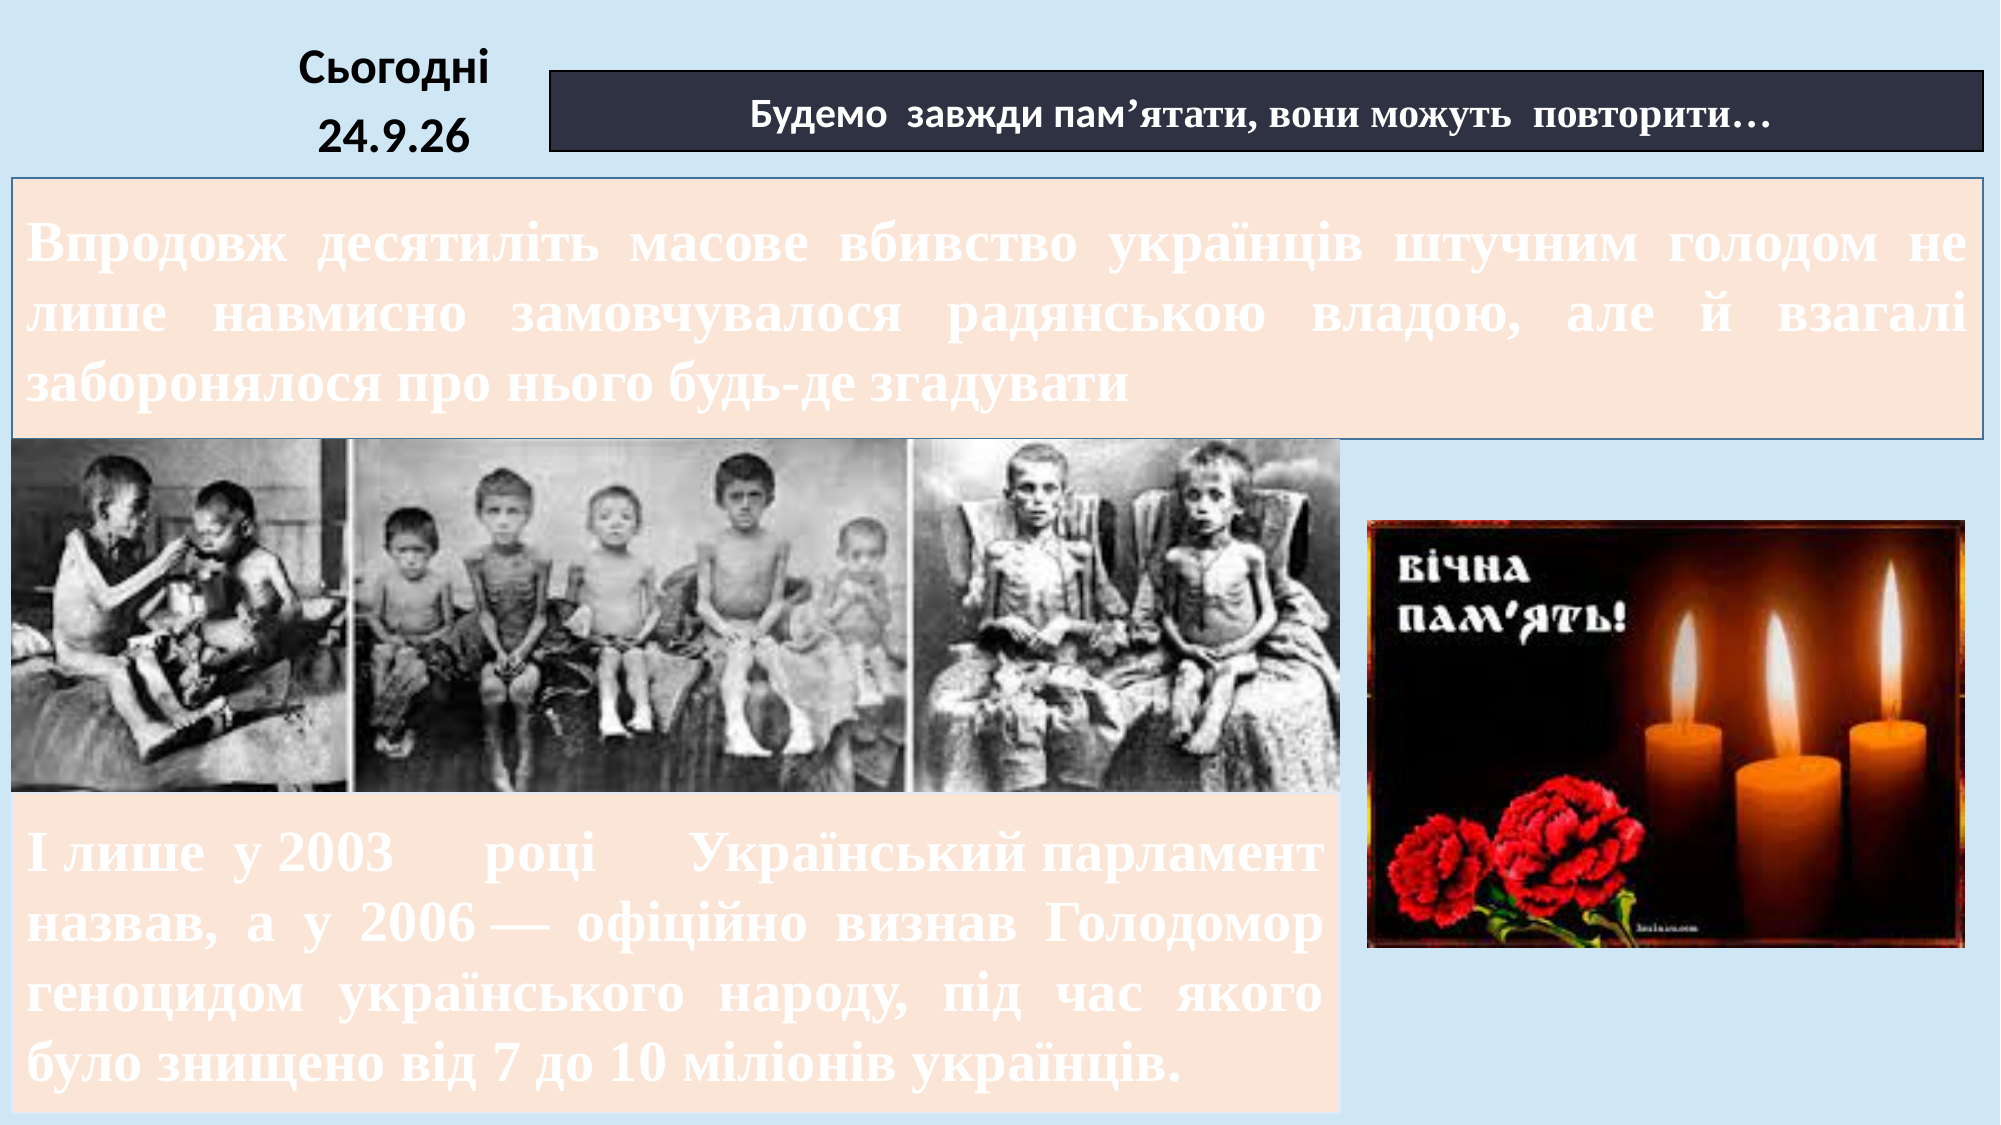

Сьогодні
Будемо завжди пам’ятати, вони можуть повторити…
Впродовж десятиліть масове вбивство українців штучним голодом не лише навмисно замовчувалося радянською владою, але й взагалі заборонялося про нього будь-де згадувати
І лише у 2003 році Український парламент назвав, а у 2006 — офіційно визнав Голодомор геноцидом українського народу, під час якого було знищено від 7 до 10 міліонів українців.